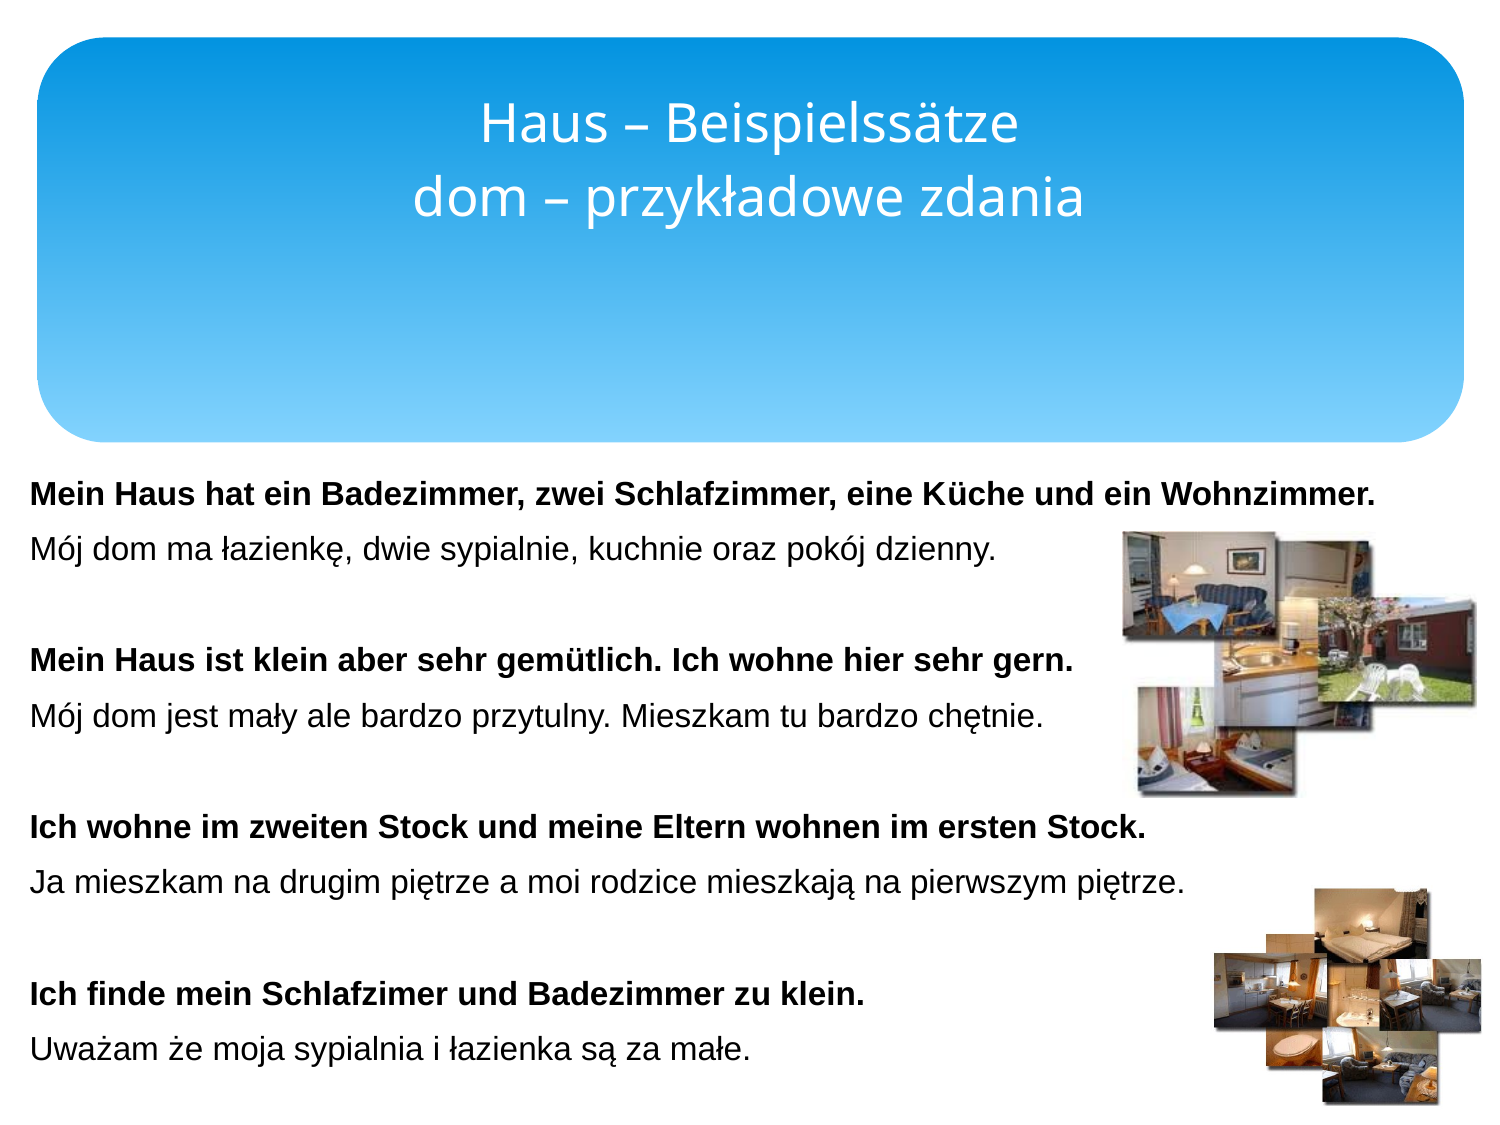

# Haus – Beispielssätze dom – przykładowe zdania
Mein Haus hat ein Badezimmer, zwei Schlafzimmer, eine Küche und ein Wohnzimmer.
Mój dom ma łazienkę, dwie sypialnie, kuchnie oraz pokój dzienny.
Mein Haus ist klein aber sehr gemütlich. Ich wohne hier sehr gern.
Mój dom jest mały ale bardzo przytulny. Mieszkam tu bardzo chętnie.
Ich wohne im zweiten Stock und meine Eltern wohnen im ersten Stock.
Ja mieszkam na drugim piętrze a moi rodzice mieszkają na pierwszym piętrze.
Ich finde mein Schlafzimer und Badezimmer zu klein.
Uważam że moja sypialnia i łazienka są za małe.